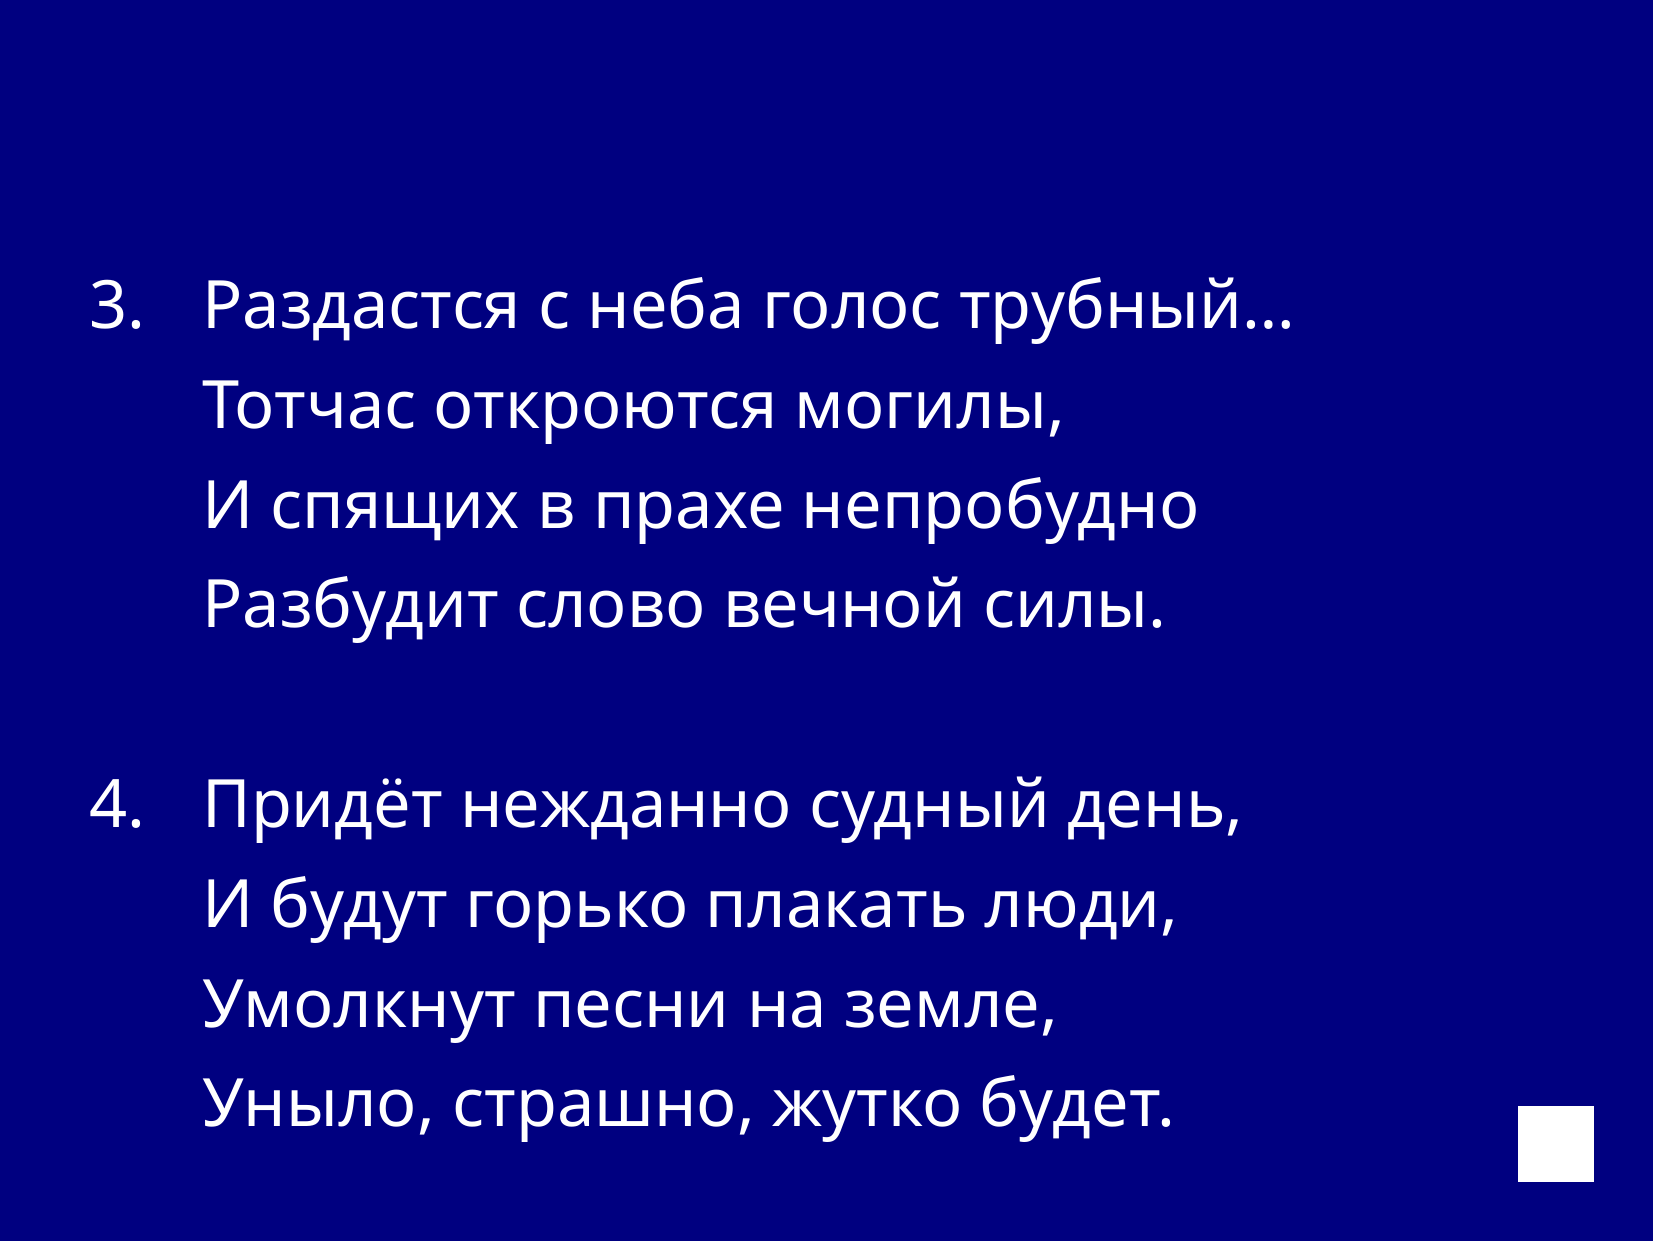

3.	Раздастся с неба голос трубный…
	Тотчас откроются могилы,
	И спящих в прахе непробудно
	Разбудит слово вечной силы.
4.	Придёт нежданно судный день,
	И будут горько плакать люди,
	Умолкнут песни на земле,
	Уныло, страшно, жутко будет.